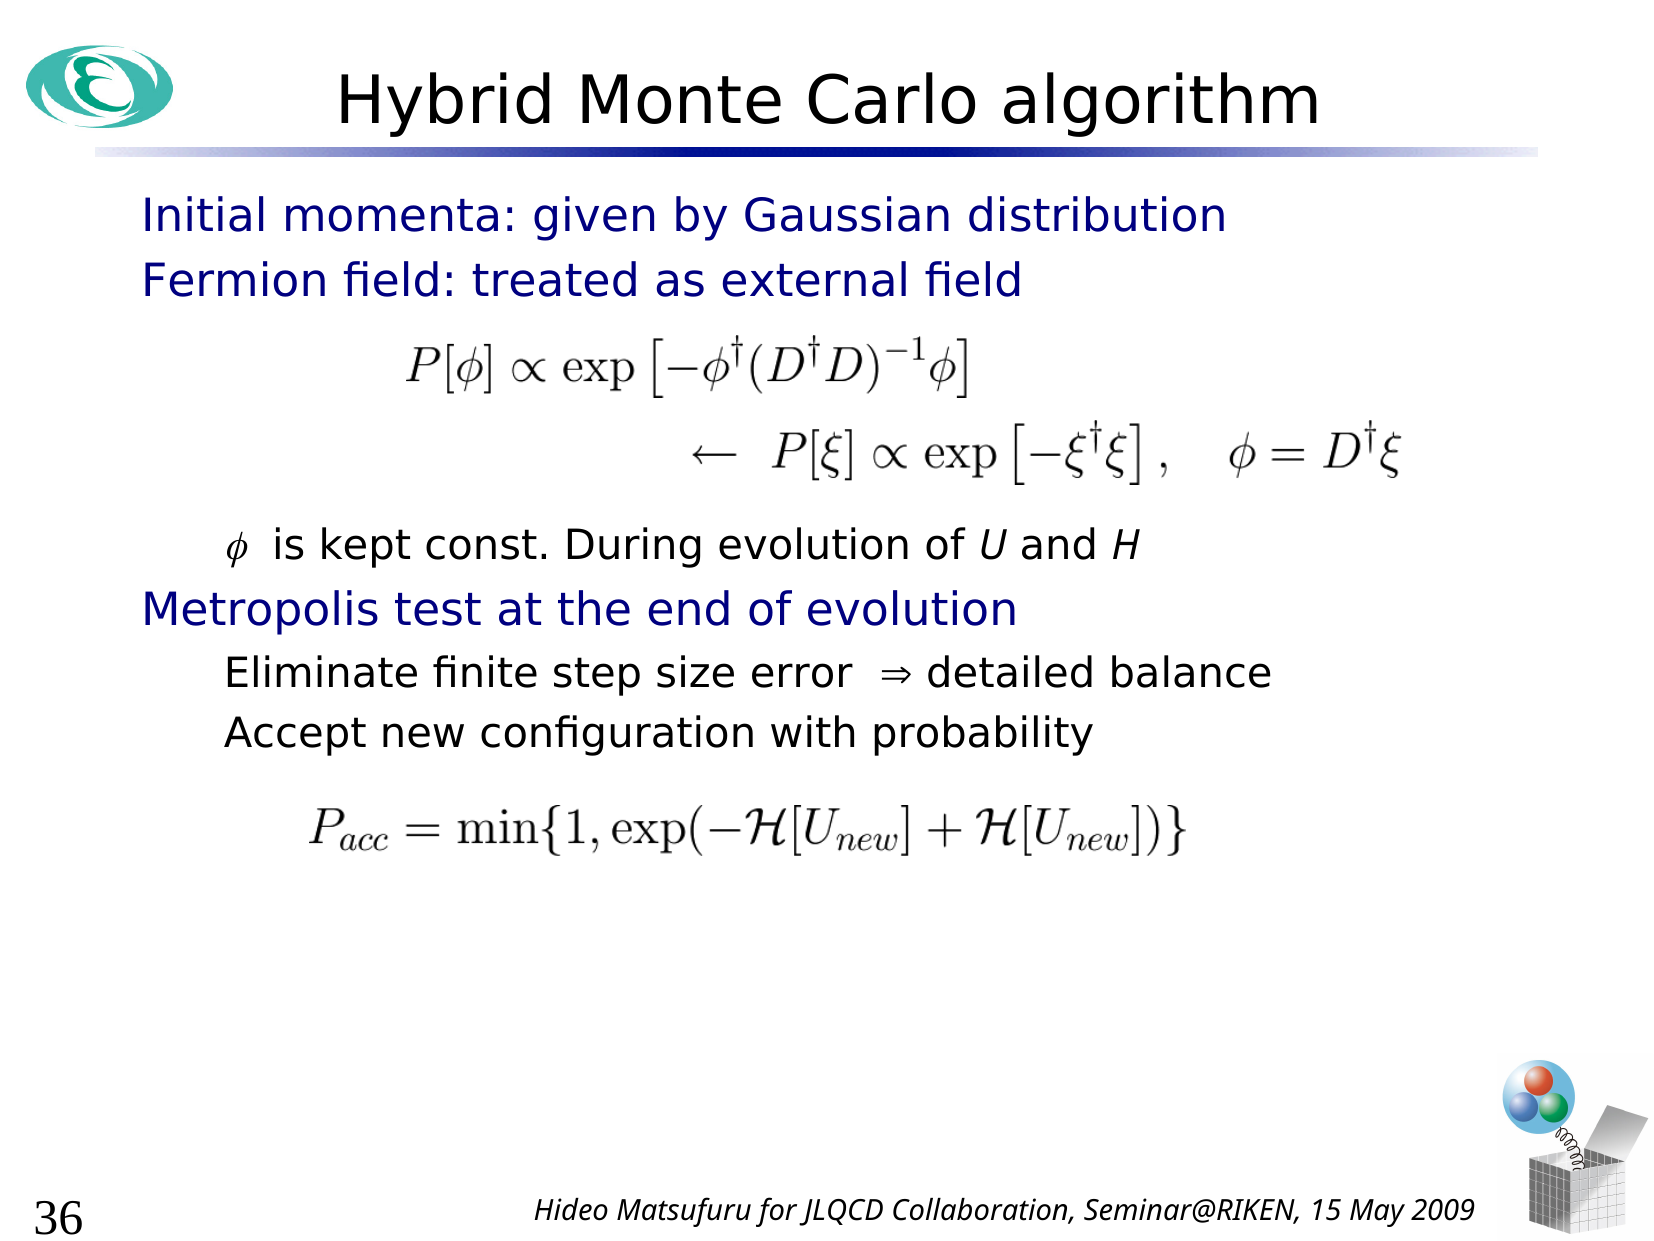

# Hybrid Monte Carlo algorithm
Initial momenta: given by Gaussian distribution
Fermion field: treated as external field
 is kept const. During evolution of U and H
Metropolis test at the end of evolution
Eliminate finite step size error  detailed balance
Accept new configuration with probability